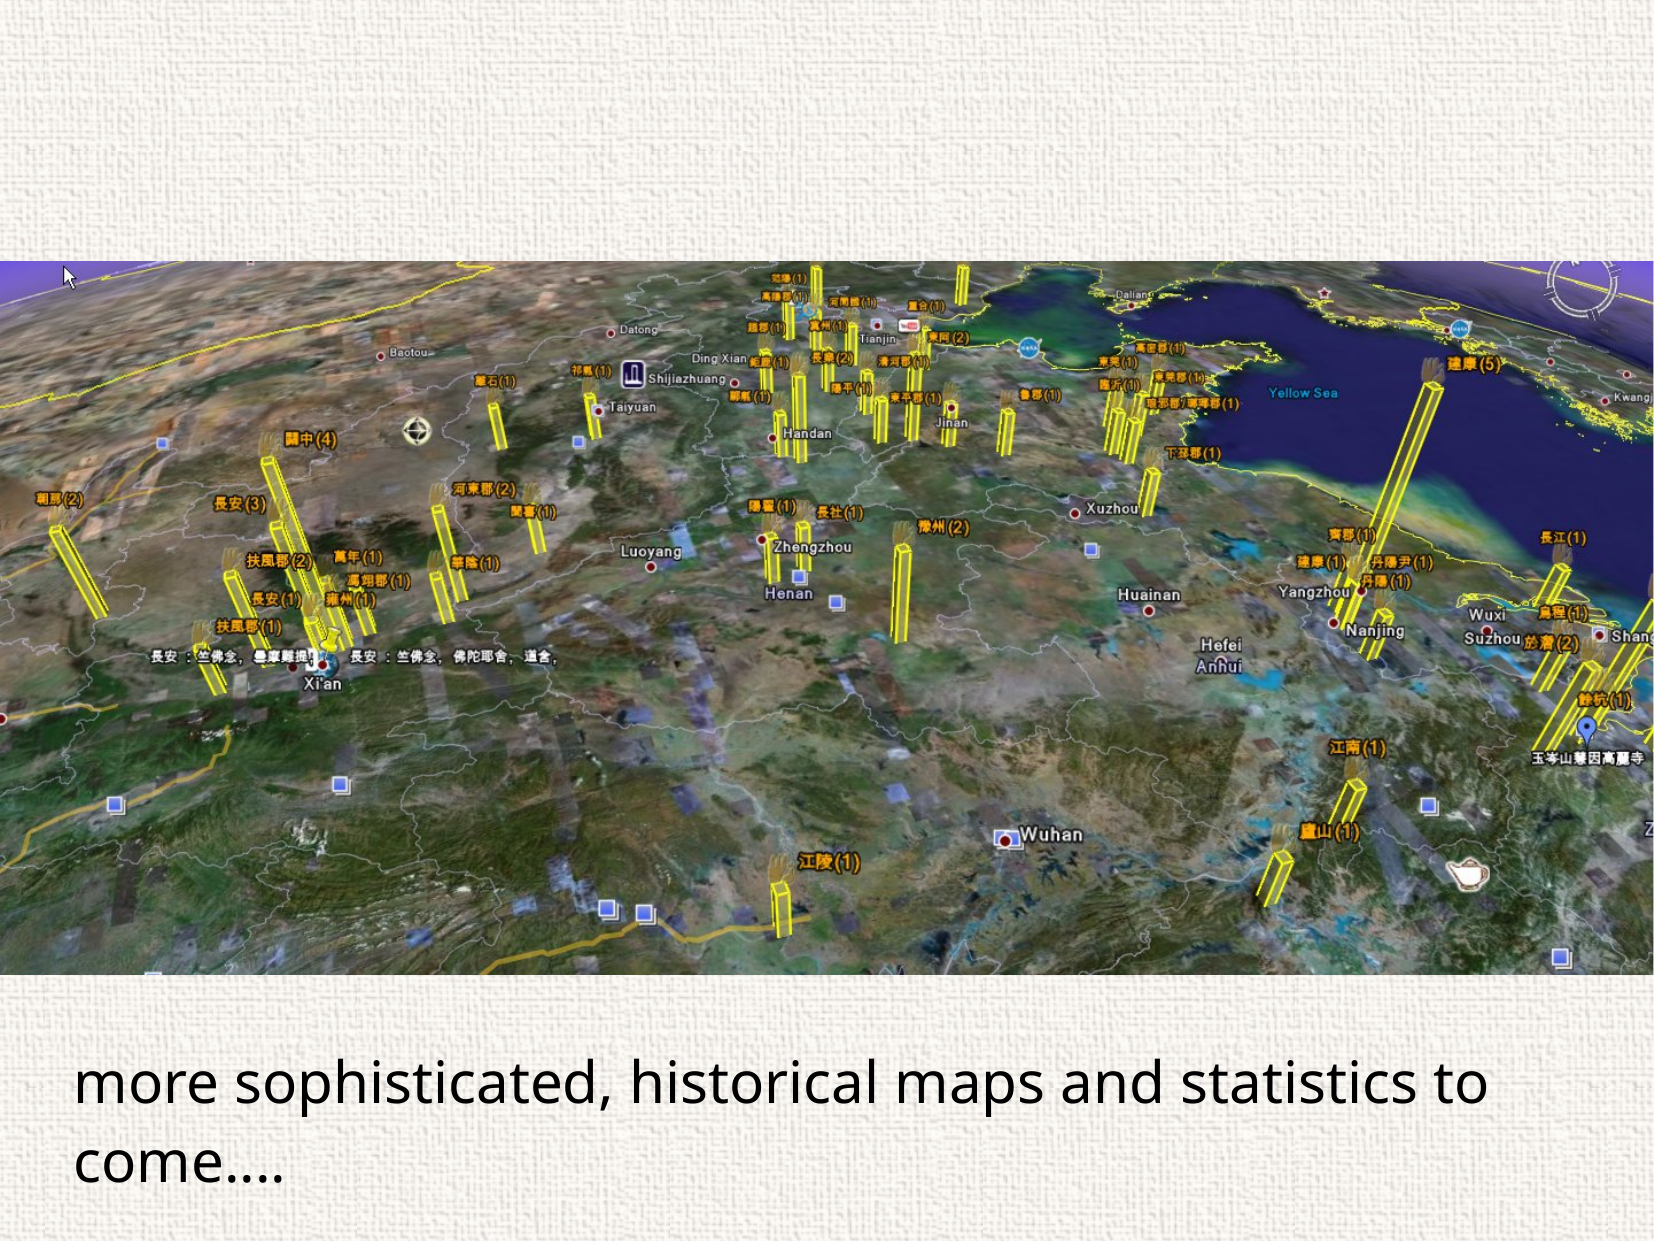

more sophisticated, historical maps and statistics to come....